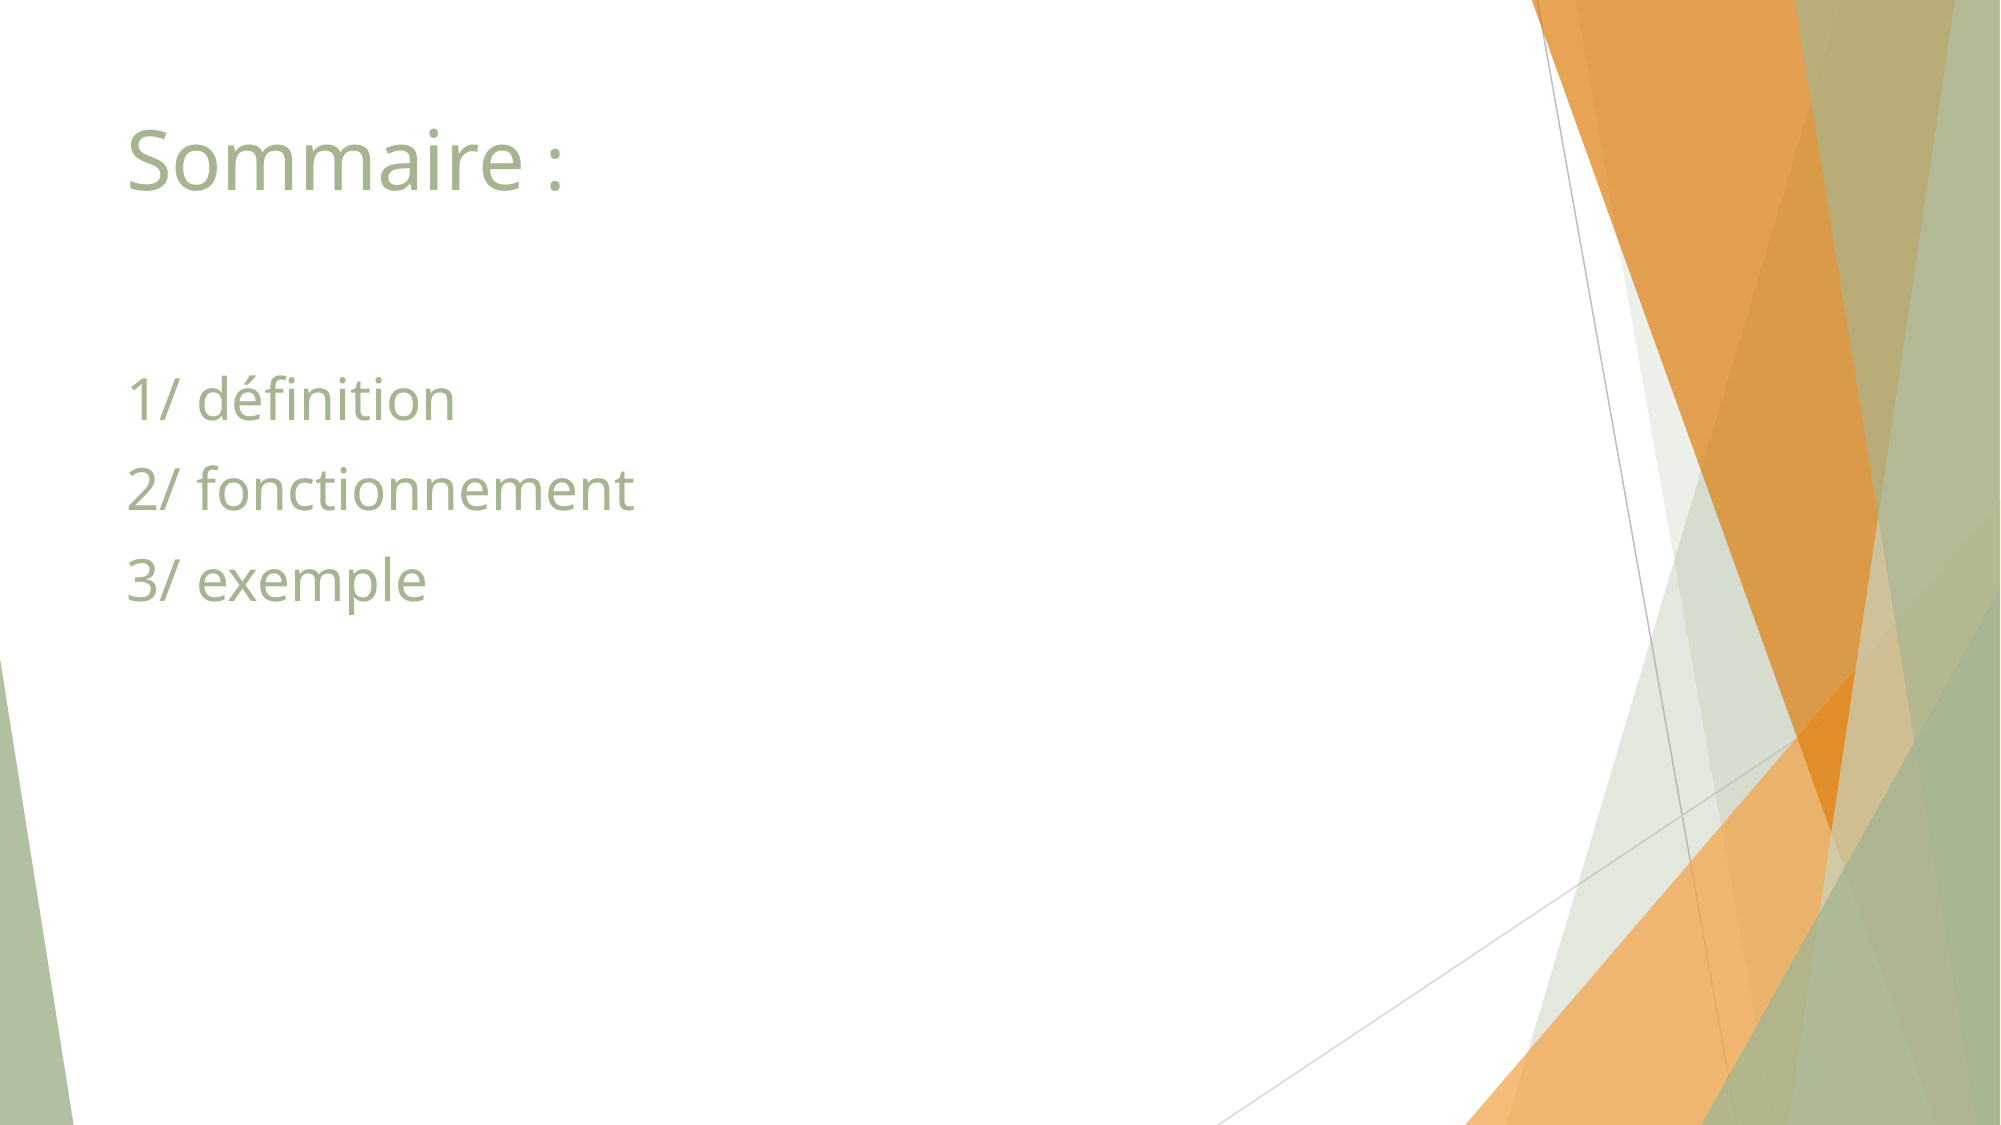

# Sommaire :
1/ définition
2/ fonctionnement
3/ exemple